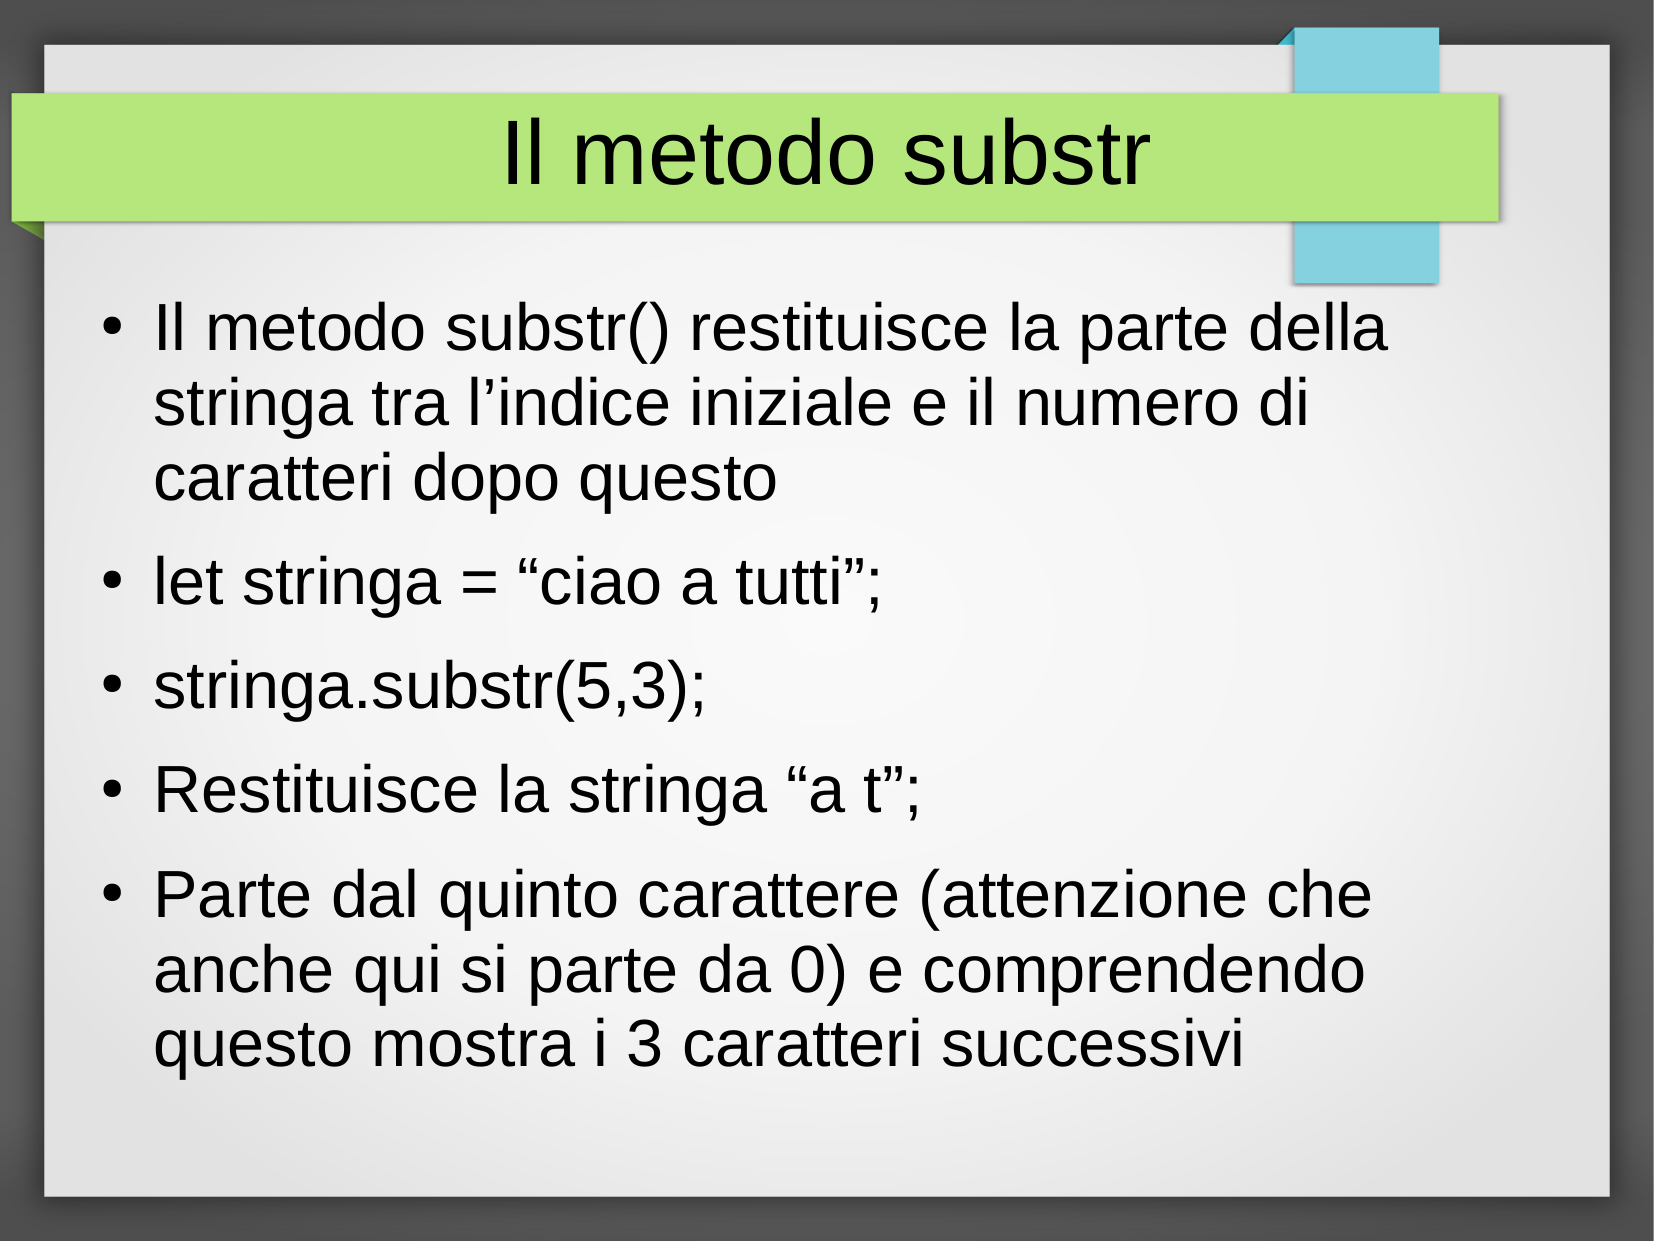

# Il metodo substr
Il metodo substr() restituisce la parte della stringa tra l’indice iniziale e il numero di caratteri dopo questo
let stringa = “ciao a tutti”;
stringa.substr(5,3);
Restituisce la stringa “a t”;
Parte dal quinto carattere (attenzione che anche qui si parte da 0) e comprendendo questo mostra i 3 caratteri successivi